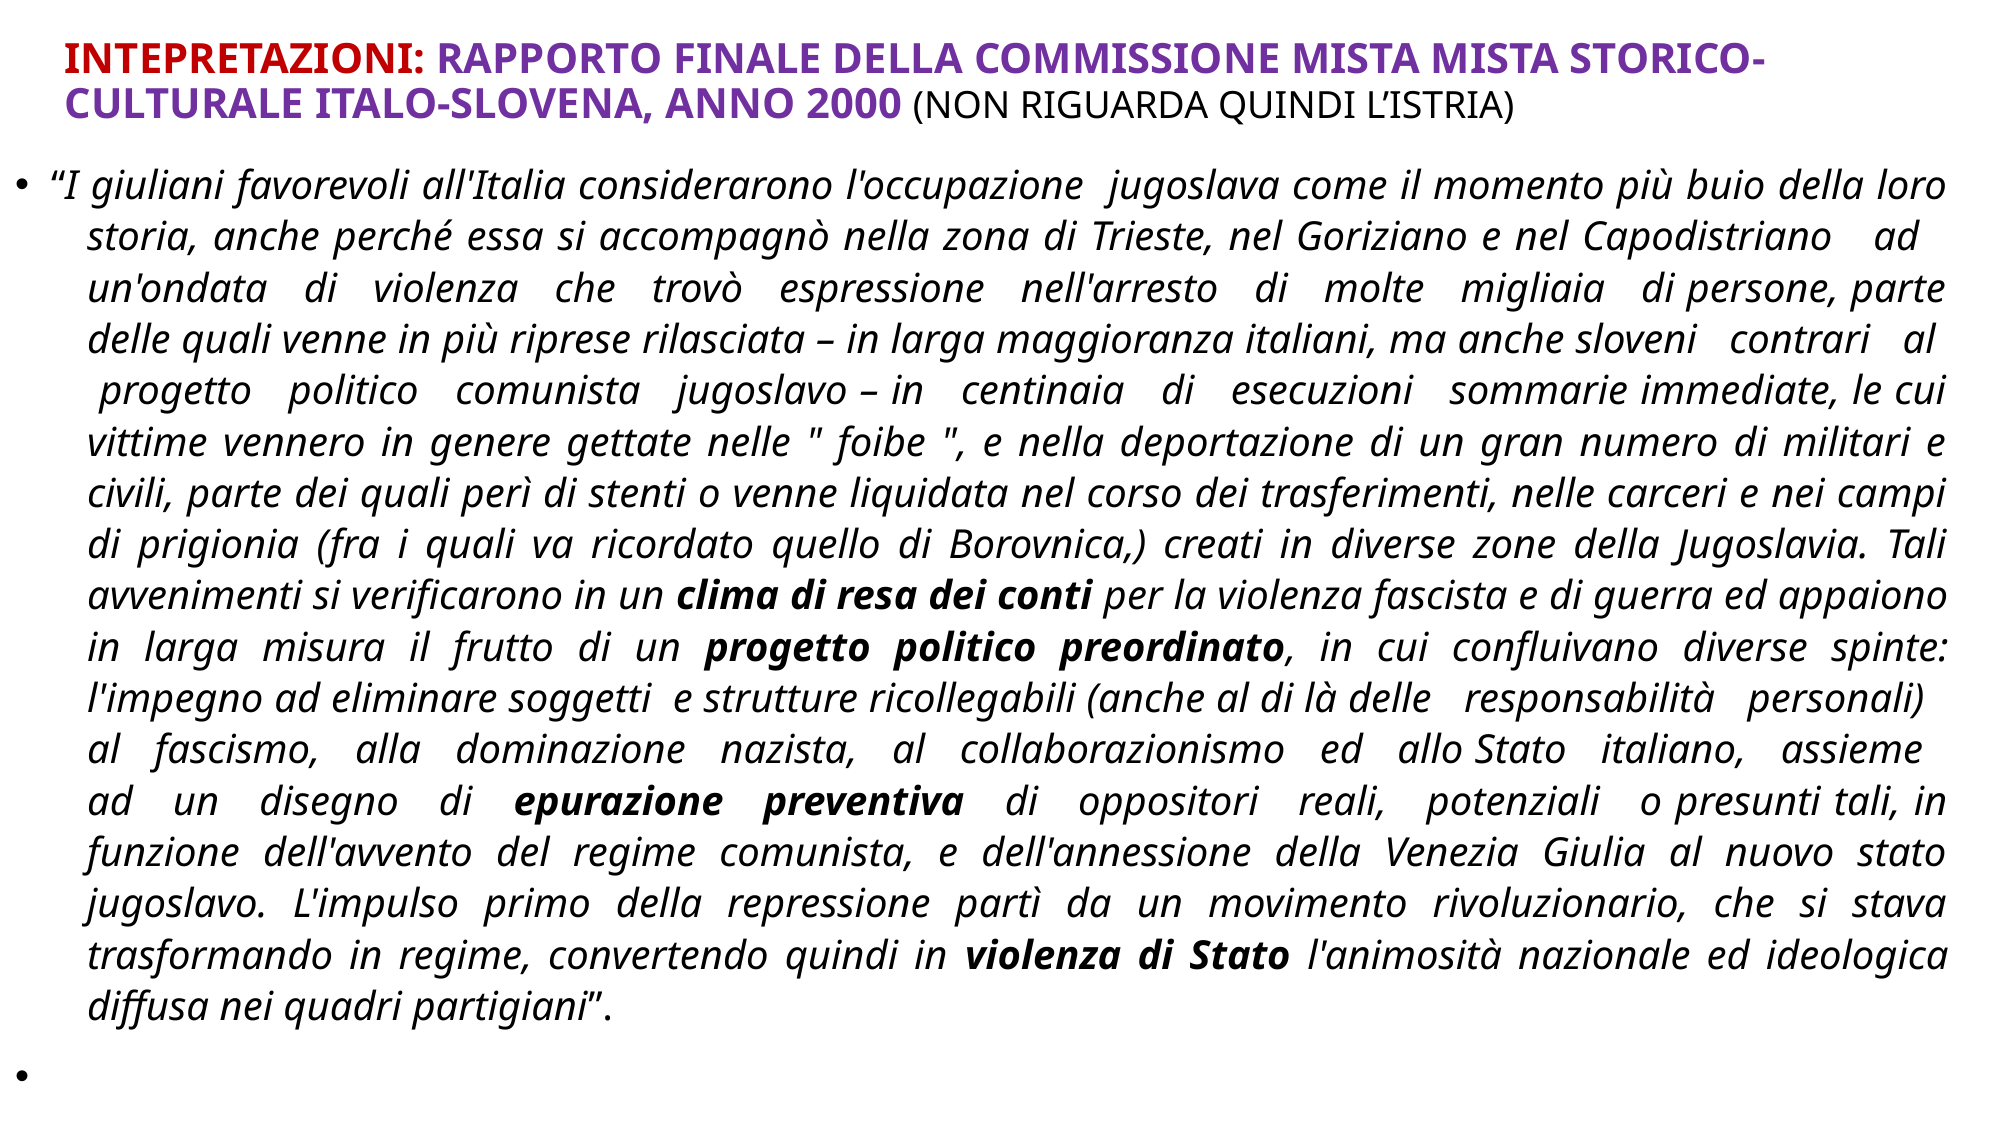

# INTEPRETAZIONI: RAPPORTO FINALE DELLA COMMISSIONE MISTA MISTA STORICO-CULTURALE ITALO-SLOVENA, ANNO 2000 (NON RIGUARDA QUINDI L’ISTRIA)
“I giuliani favorevoli all'Italia considerarono l'occupazione jugoslava come il momento più buio della loro storia, anche perché essa si accompagnò nella zona di Trieste, nel Goriziano e nel Capodistriano ad un'ondata di violenza che trovò espressione nell'arresto di molte migliaia di persone, parte delle quali venne in più riprese rilasciata – in larga maggioranza italiani, ma anche sloveni contrari al progetto politico comunista jugoslavo – in centinaia di esecuzioni sommarie immediate, le cui vittime vennero in genere gettate nelle " foibe ", e nella deportazione di un gran numero di militari e civili, parte dei quali perì di stenti o venne liquidata nel corso dei trasferimenti, nelle carceri e nei campi di prigionia (fra i quali va ricordato quello di Borovnica,) creati in diverse zone della Jugoslavia. Tali avvenimenti si verificarono in un clima di resa dei conti per la violenza fascista e di guerra ed appaiono in larga misura il frutto di un progetto politico preordinato, in cui confluivano diverse spinte: l'impegno ad eliminare soggetti e strutture ricollegabili (anche al di là delle responsabilità personali) al fascismo, alla dominazione nazista, al collaborazionismo ed allo Stato italiano, assieme ad un disegno di epurazione preventiva di oppositori reali, potenziali o presunti tali, in funzione dell'avvento del regime comunista, e dell'annessione della Venezia Giulia al nuovo stato jugoslavo. L'impulso primo della repressione partì da un movimento rivoluzionario, che si stava trasformando in regime, convertendo quindi in violenza di Stato l'animosità nazionale ed ideologica diffusa nei quadri partigiani”.